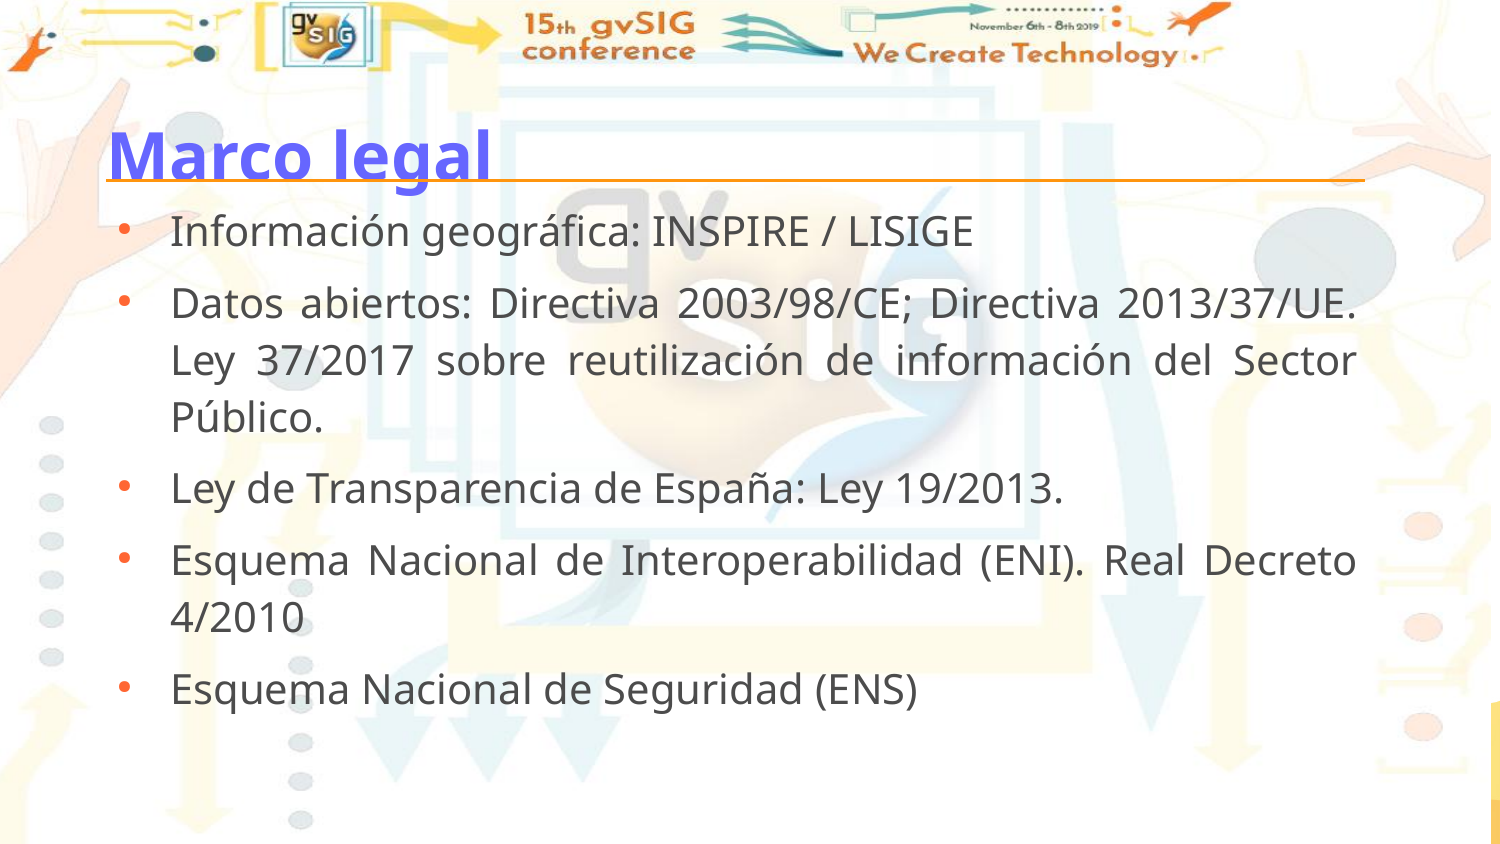

# Marco legal
Información geográfica: INSPIRE / LISIGE
Datos abiertos: Directiva 2003/98/CE; Directiva 2013/37/UE. Ley 37/2017 sobre reutilización de información del Sector Público.
Ley de Transparencia de España: Ley 19/2013.
Esquema Nacional de Interoperabilidad (ENI). Real Decreto 4/2010
Esquema Nacional de Seguridad (ENS)